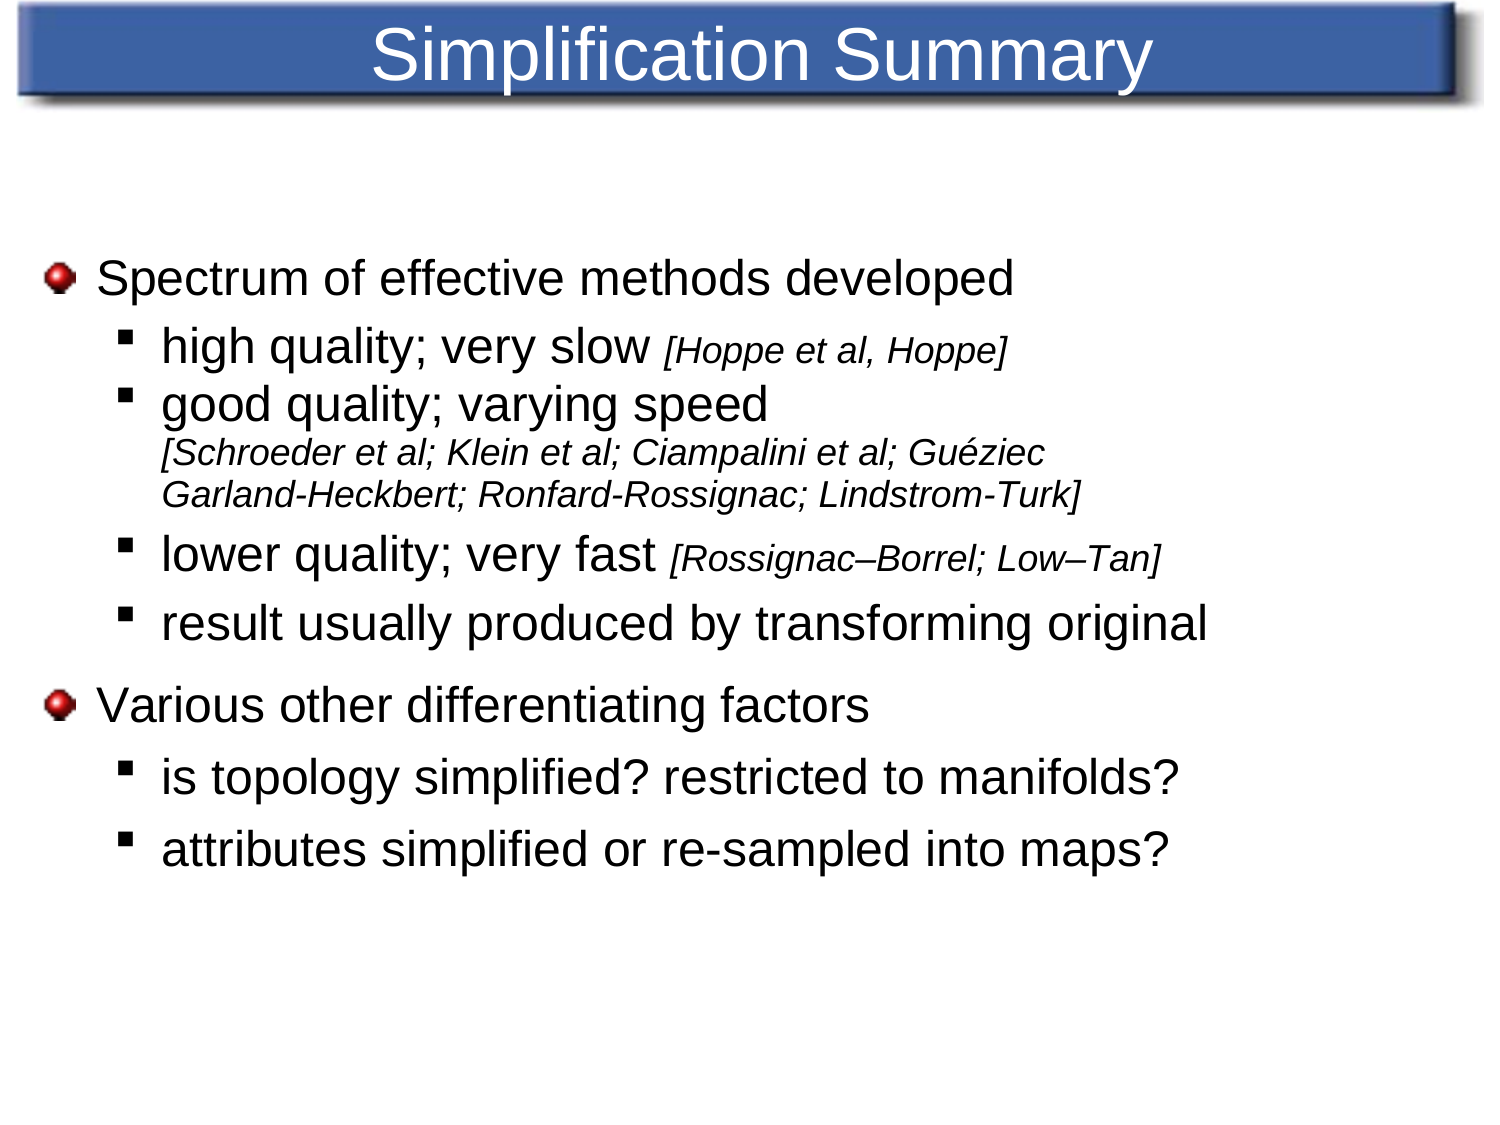

# Simplification Summary
Spectrum of effective methods developed
high quality; very slow [Hoppe et al, Hoppe]
good quality; varying speed
[Schroeder et al; Klein et al; Ciampalini et al; Guéziec
Garland-Heckbert; Ronfard-Rossignac; Lindstrom-Turk]
lower quality; very fast [Rossignac–Borrel; Low–Tan]
result usually produced by transforming original
Various other differentiating factors
is topology simplified? restricted to manifolds?
attributes simplified or re-sampled into maps?